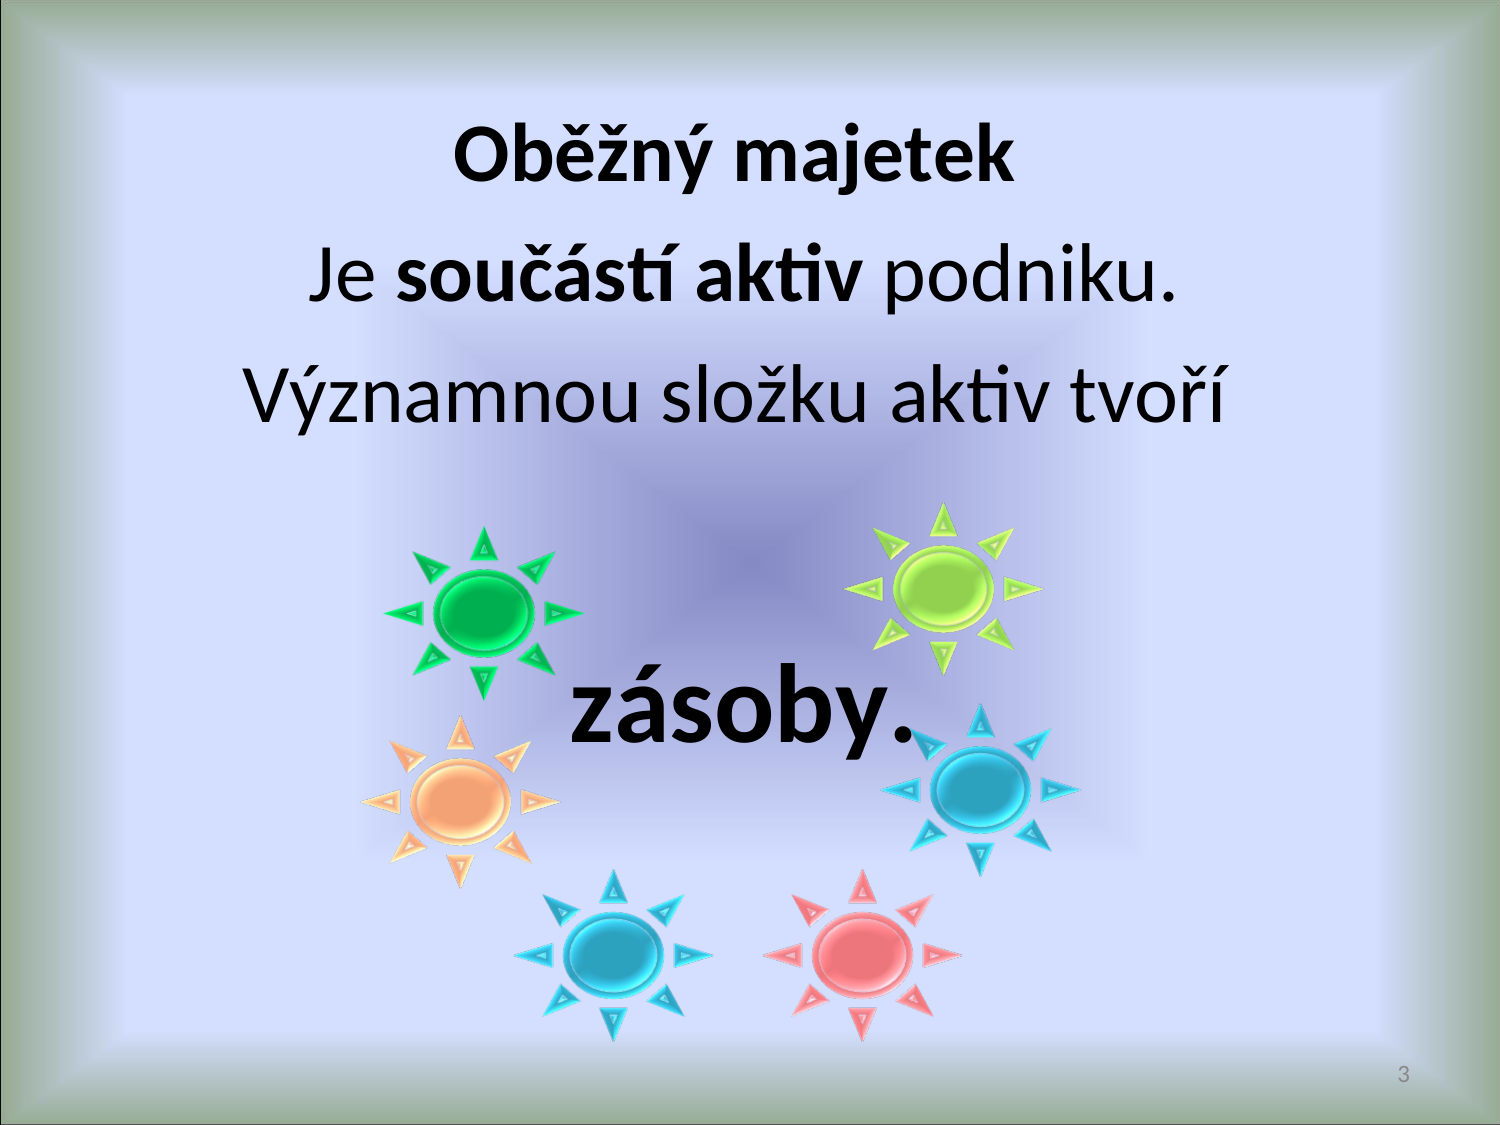

# Oběžný majetek
Je součástí aktiv podniku.
Významnou složku aktiv tvoří
zásoby.